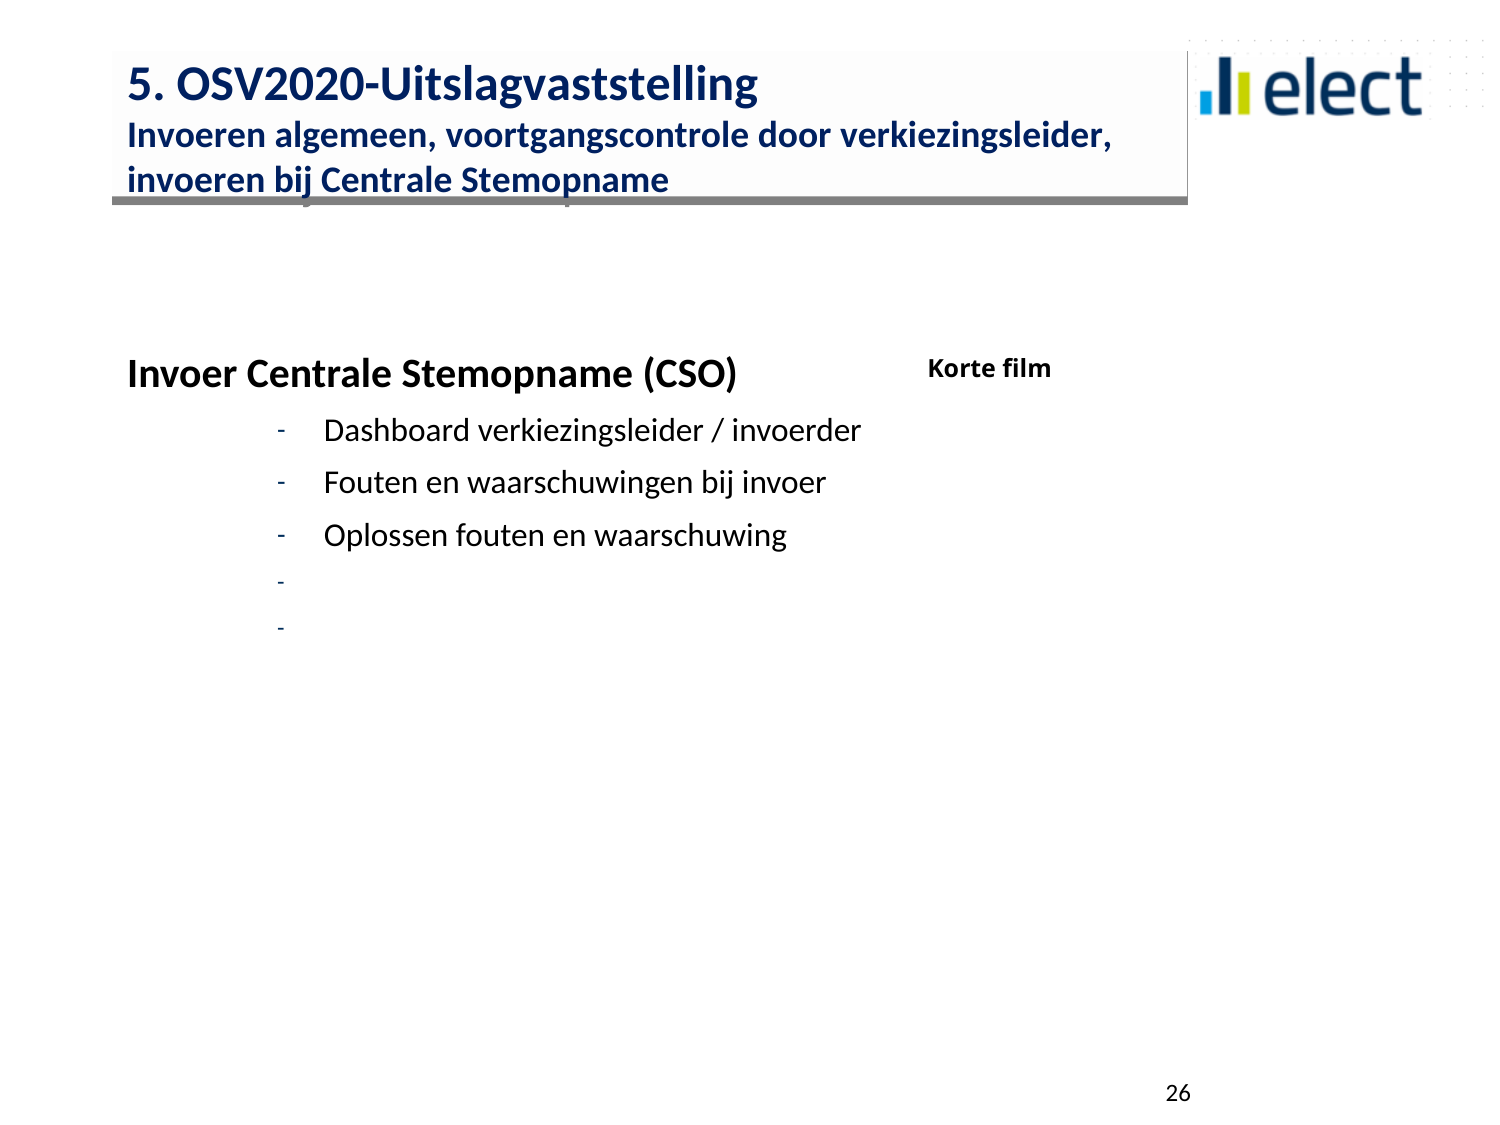

5. OSV2020-Uitslagvaststelling
Invoeren algemeen, voortgangscontrole door verkiezingsleider, invoeren bij Centrale Stemopname
Invoer Centrale Stemopname (CSO)
Dashboard verkiezingsleider / invoerder
Fouten en waarschuwingen bij invoer
Oplossen fouten en waarschuwing
Korte film